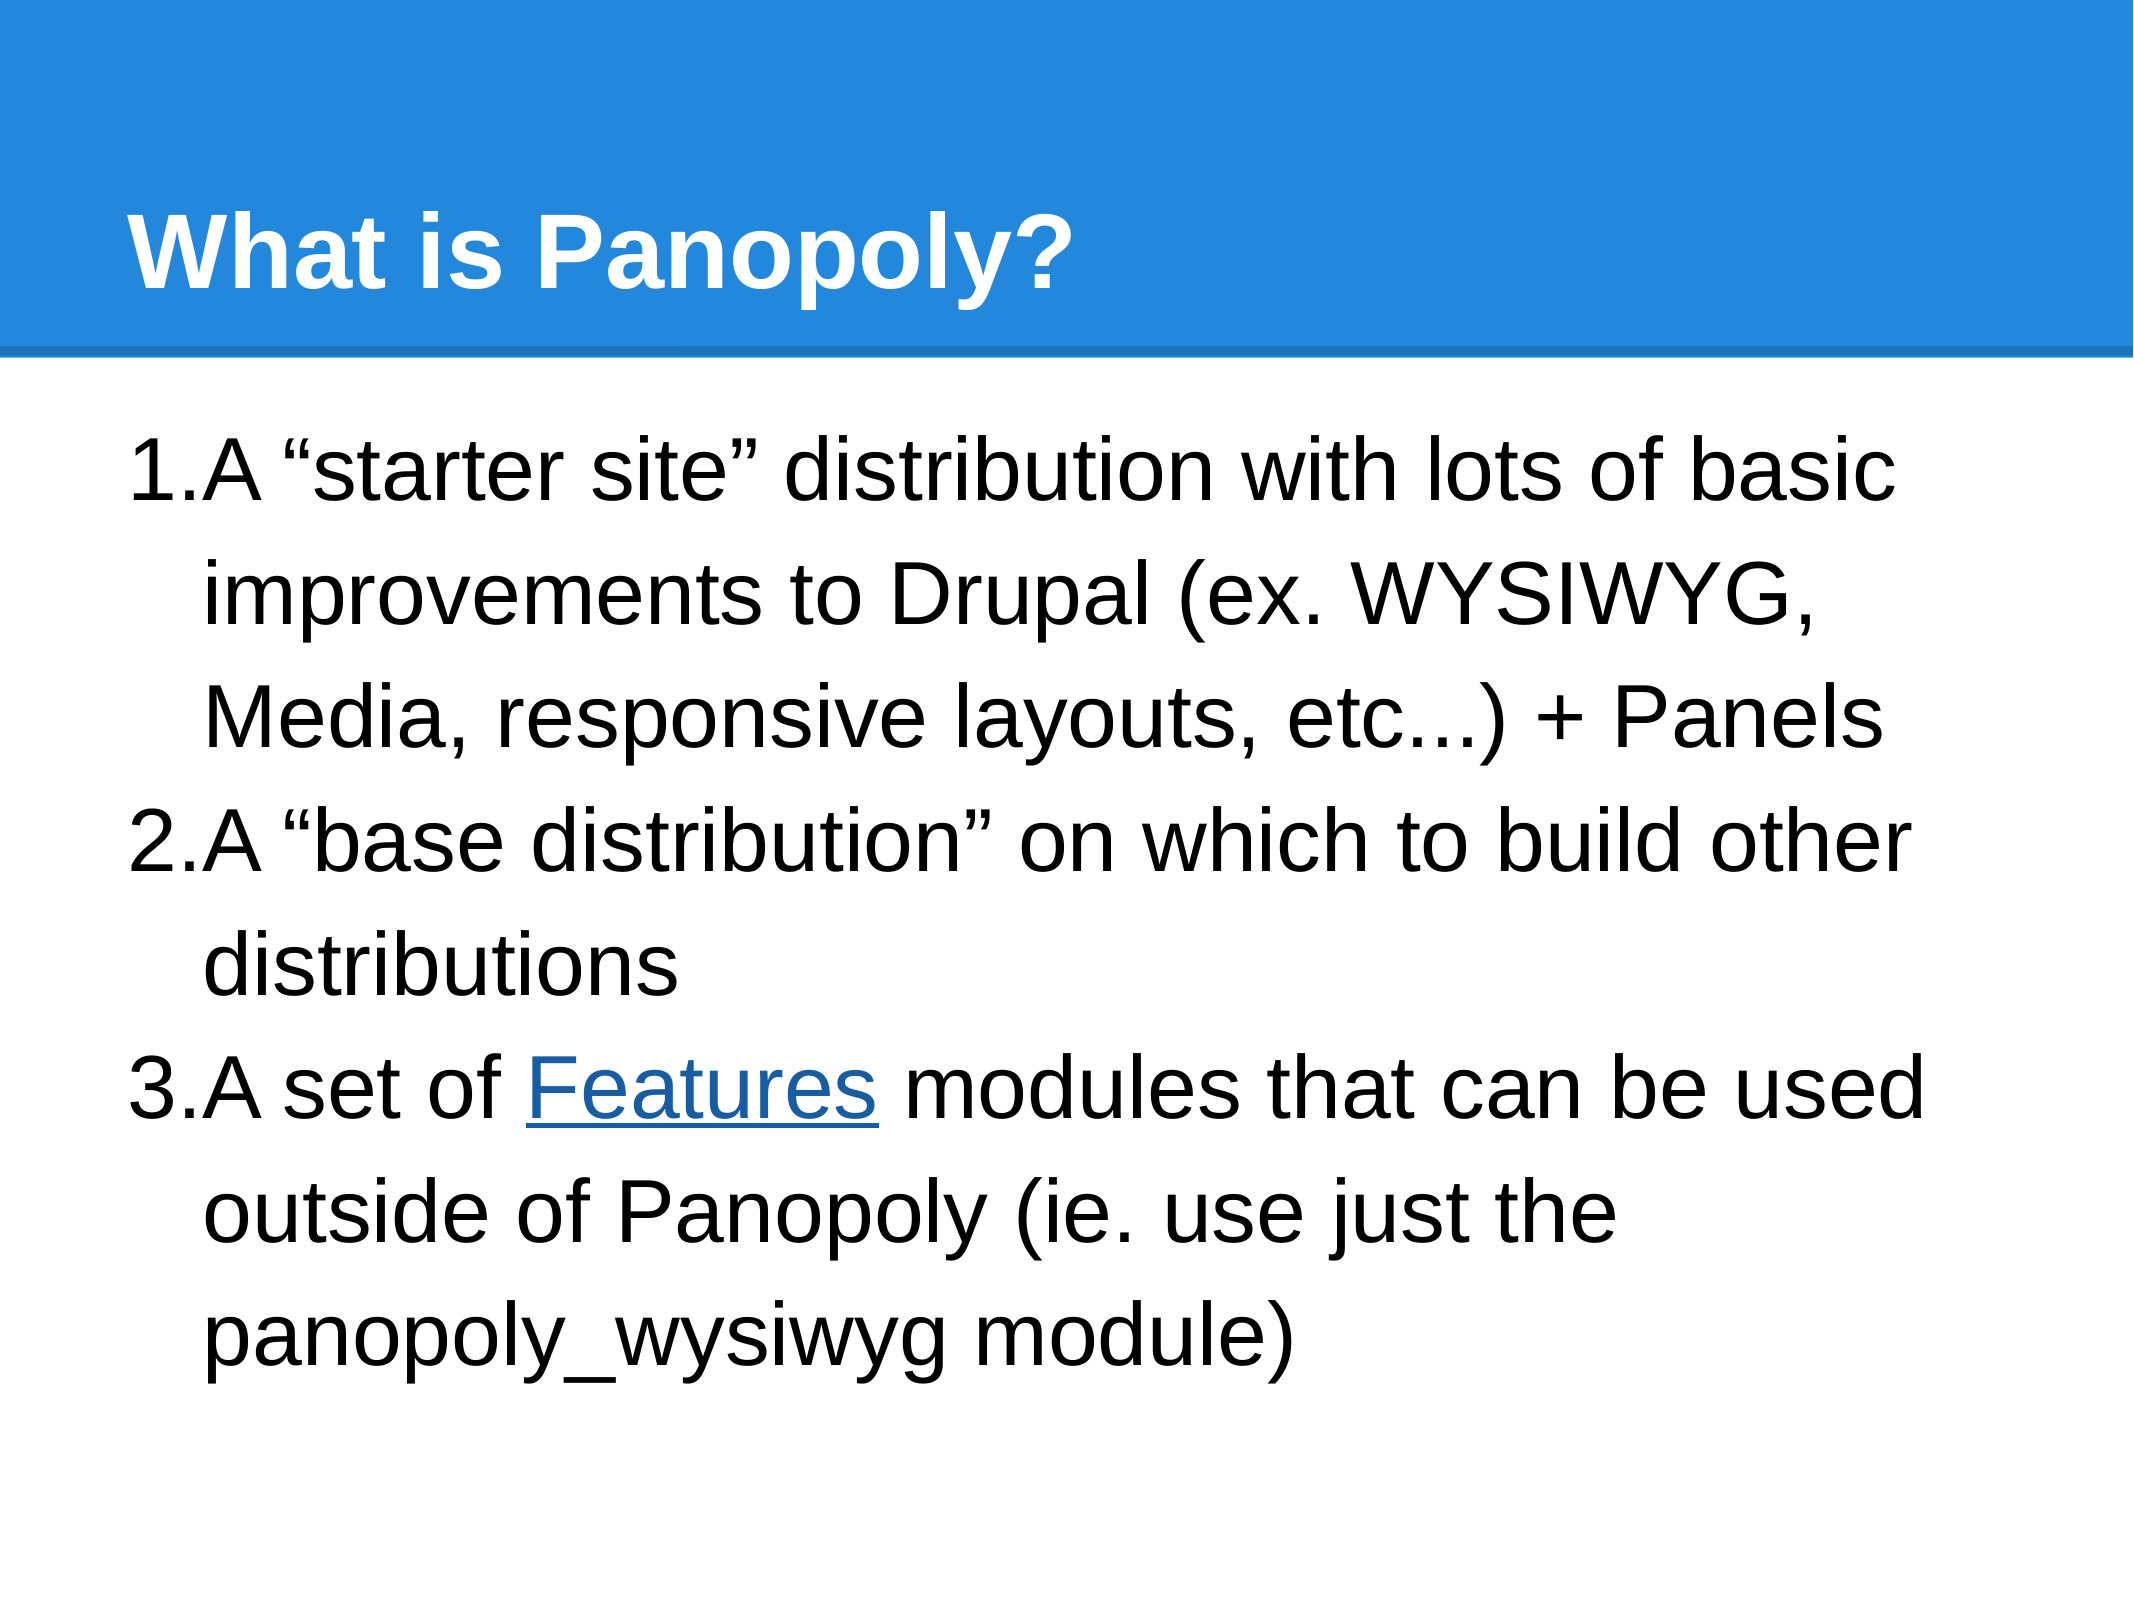

# What is Panopoly?
A “starter site” distribution with lots of basic improvements to Drupal (ex. WYSIWYG, Media, responsive layouts, etc...) + Panels
A “base distribution” on which to build other distributions
A set of Features modules that can be used outside of Panopoly (ie. use just the panopoly_wysiwyg module)